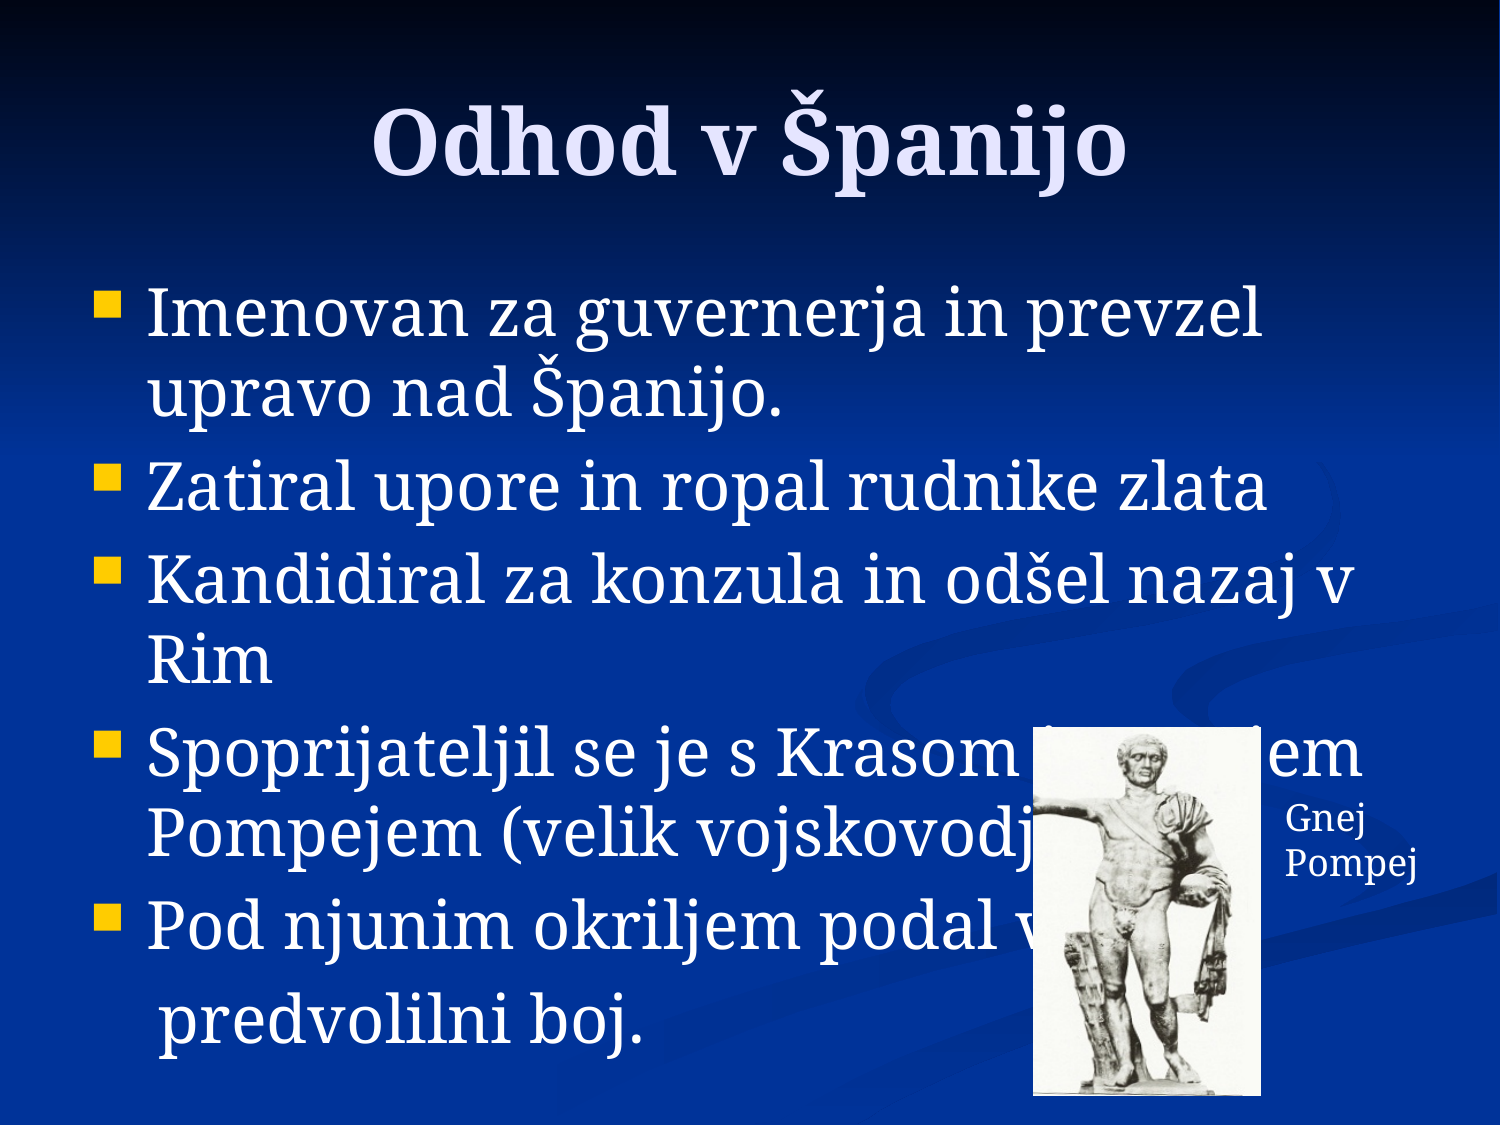

# Odhod v Španijo
Imenovan za guvernerja in prevzel upravo nad Španijo.
Zatiral upore in ropal rudnike zlata
Kandidiral za konzula in odšel nazaj v Rim
Spoprijateljil se je s Krasom in Gnejem Pompejem (velik vojskovodja).
Pod njunim okriljem podal v
 predvolilni boj.
Gnej Pompej